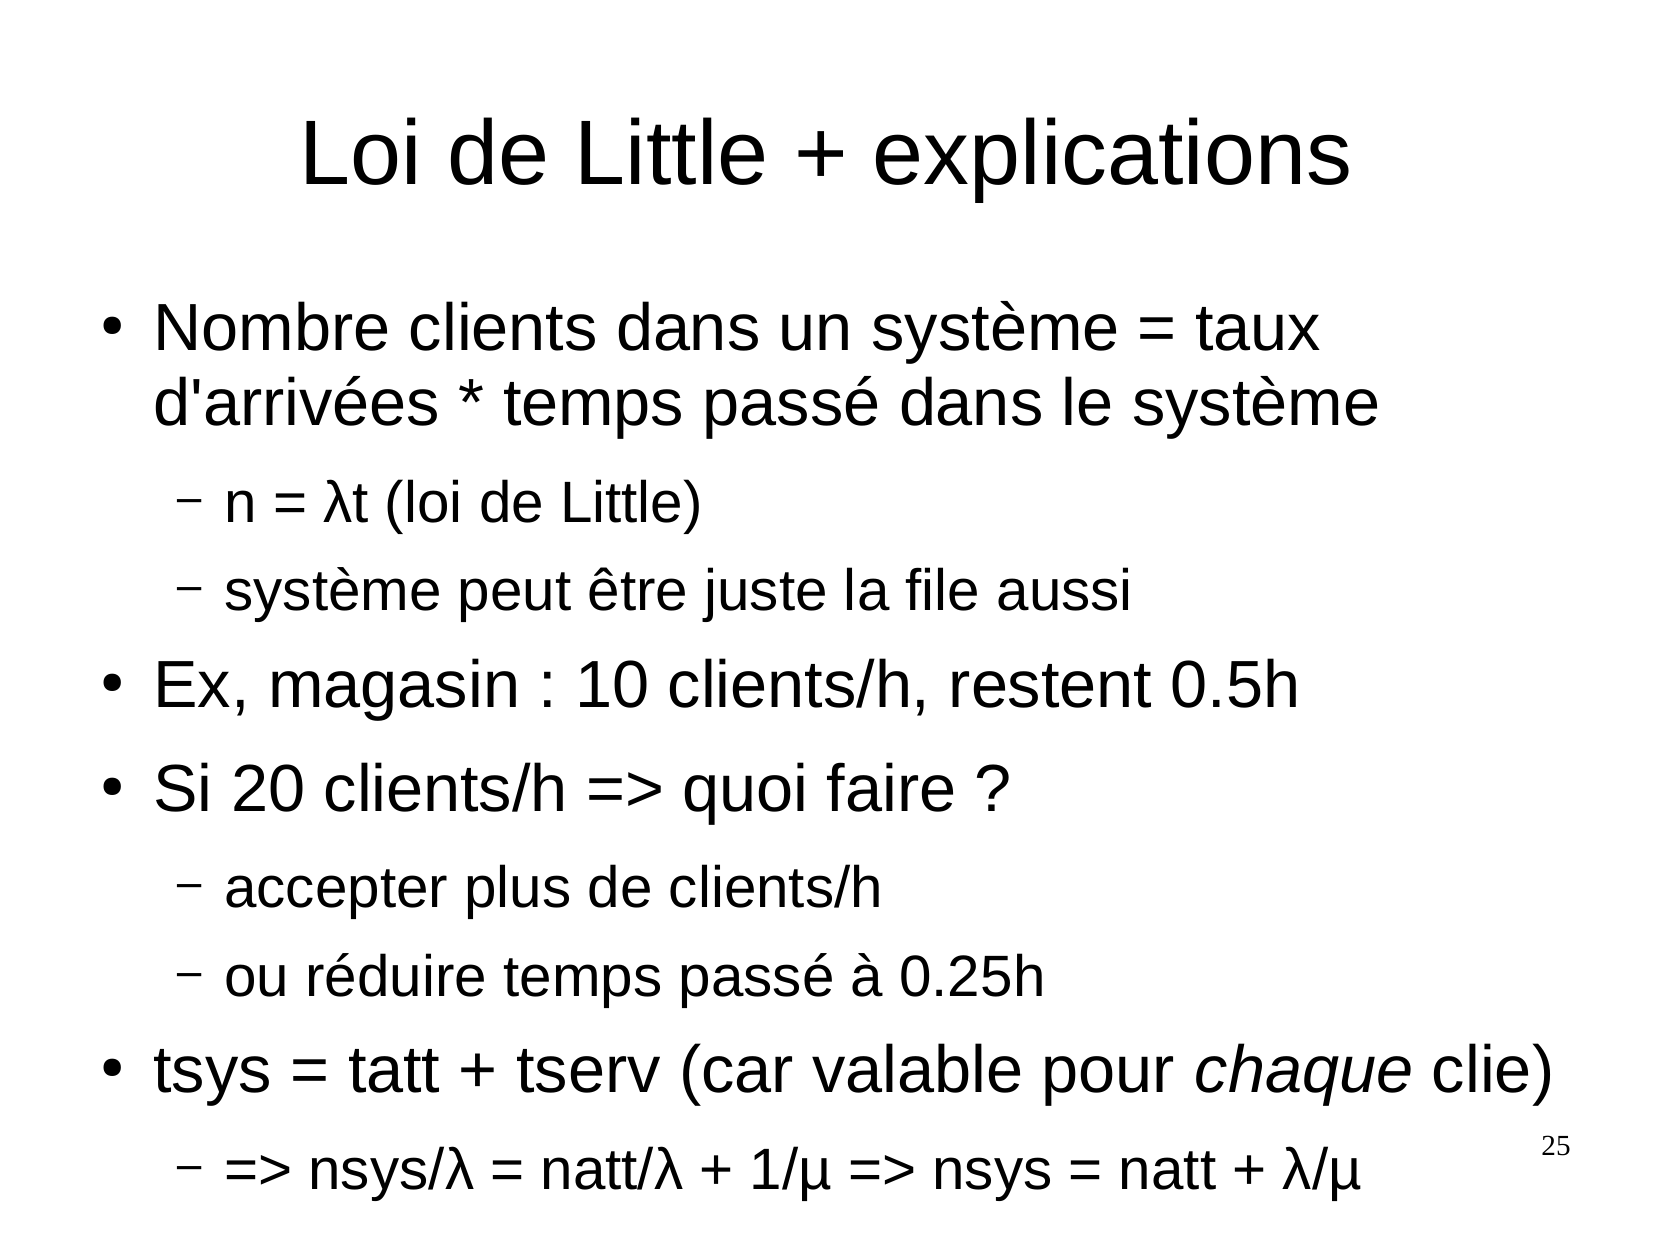

# Loi de Little + explications
Nombre clients dans un système = taux d'arrivées * temps passé dans le système
n = λt (loi de Little)
système peut être juste la file aussi
Ex, magasin : 10 clients/h, restent 0.5h
Si 20 clients/h => quoi faire ?
accepter plus de clients/h
ou réduire temps passé à 0.25h
tsys = tatt + tserv (car valable pour chaque clie)
=> nsys/λ = natt/λ + 1/µ => nsys = natt + λ/µ
25